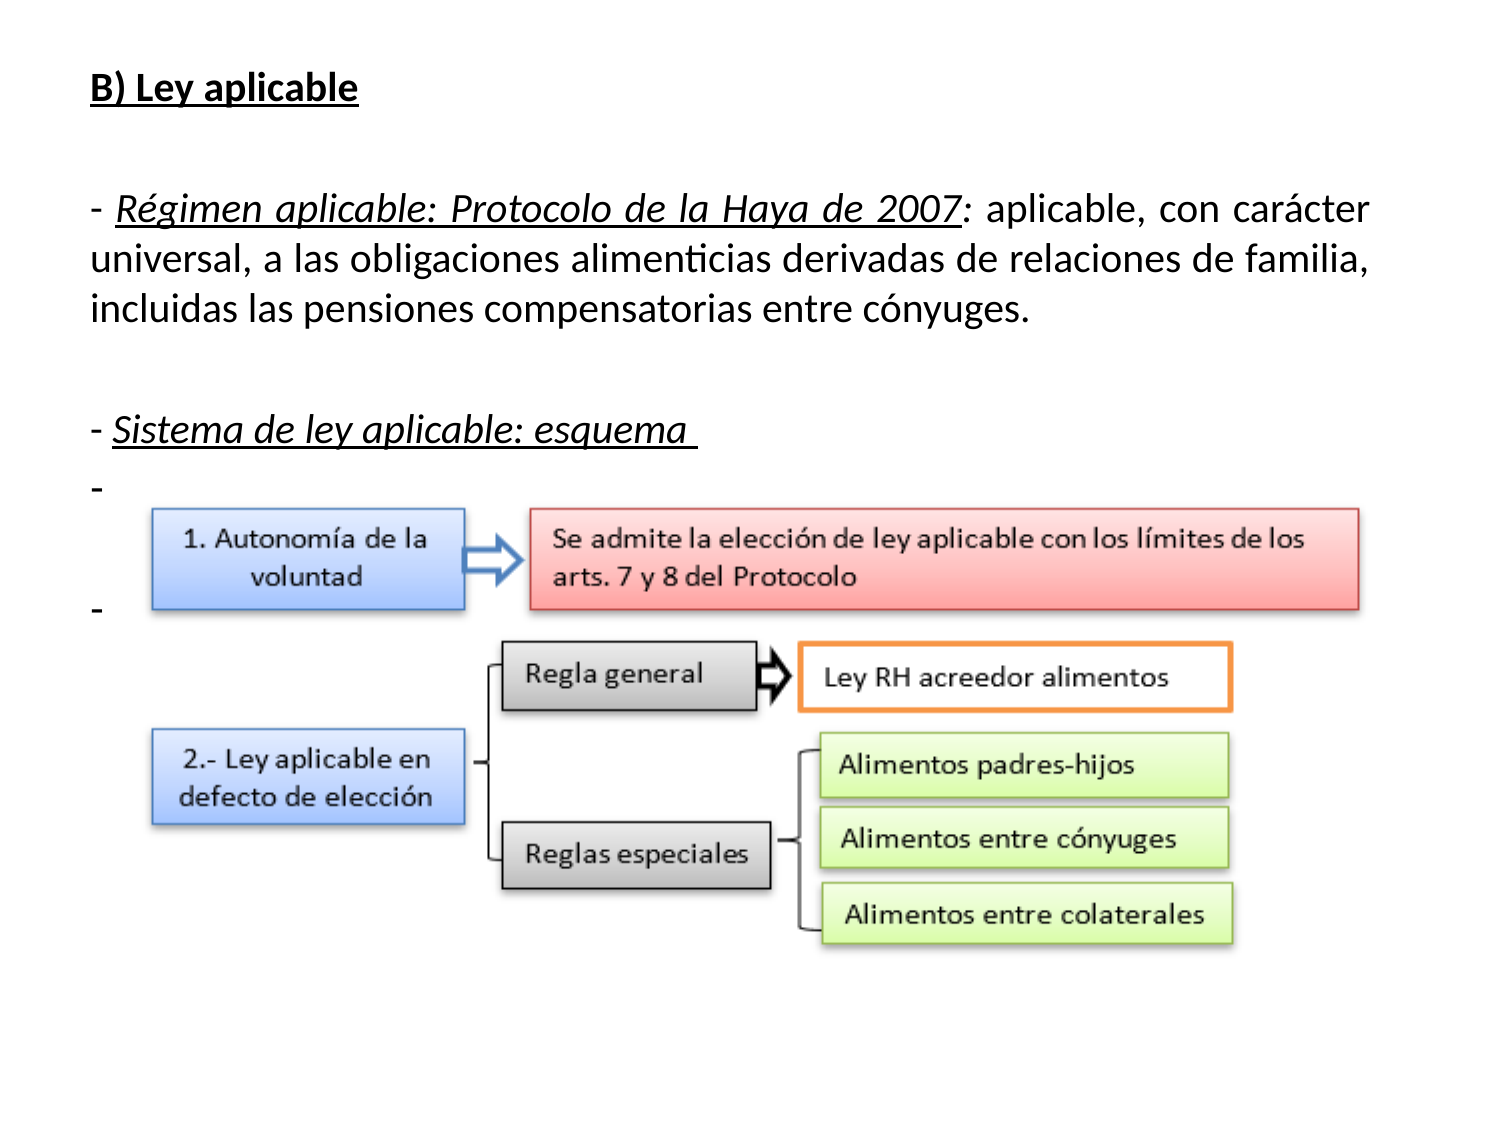

# B) Ley aplicable
- Régimen aplicable: Protocolo de la Haya de 2007: aplicable, con carácter universal, a las obligaciones alimenticias derivadas de relaciones de familia, incluidas las pensiones compensatorias entre cónyuges.
- Sistema de ley aplicable: esquema